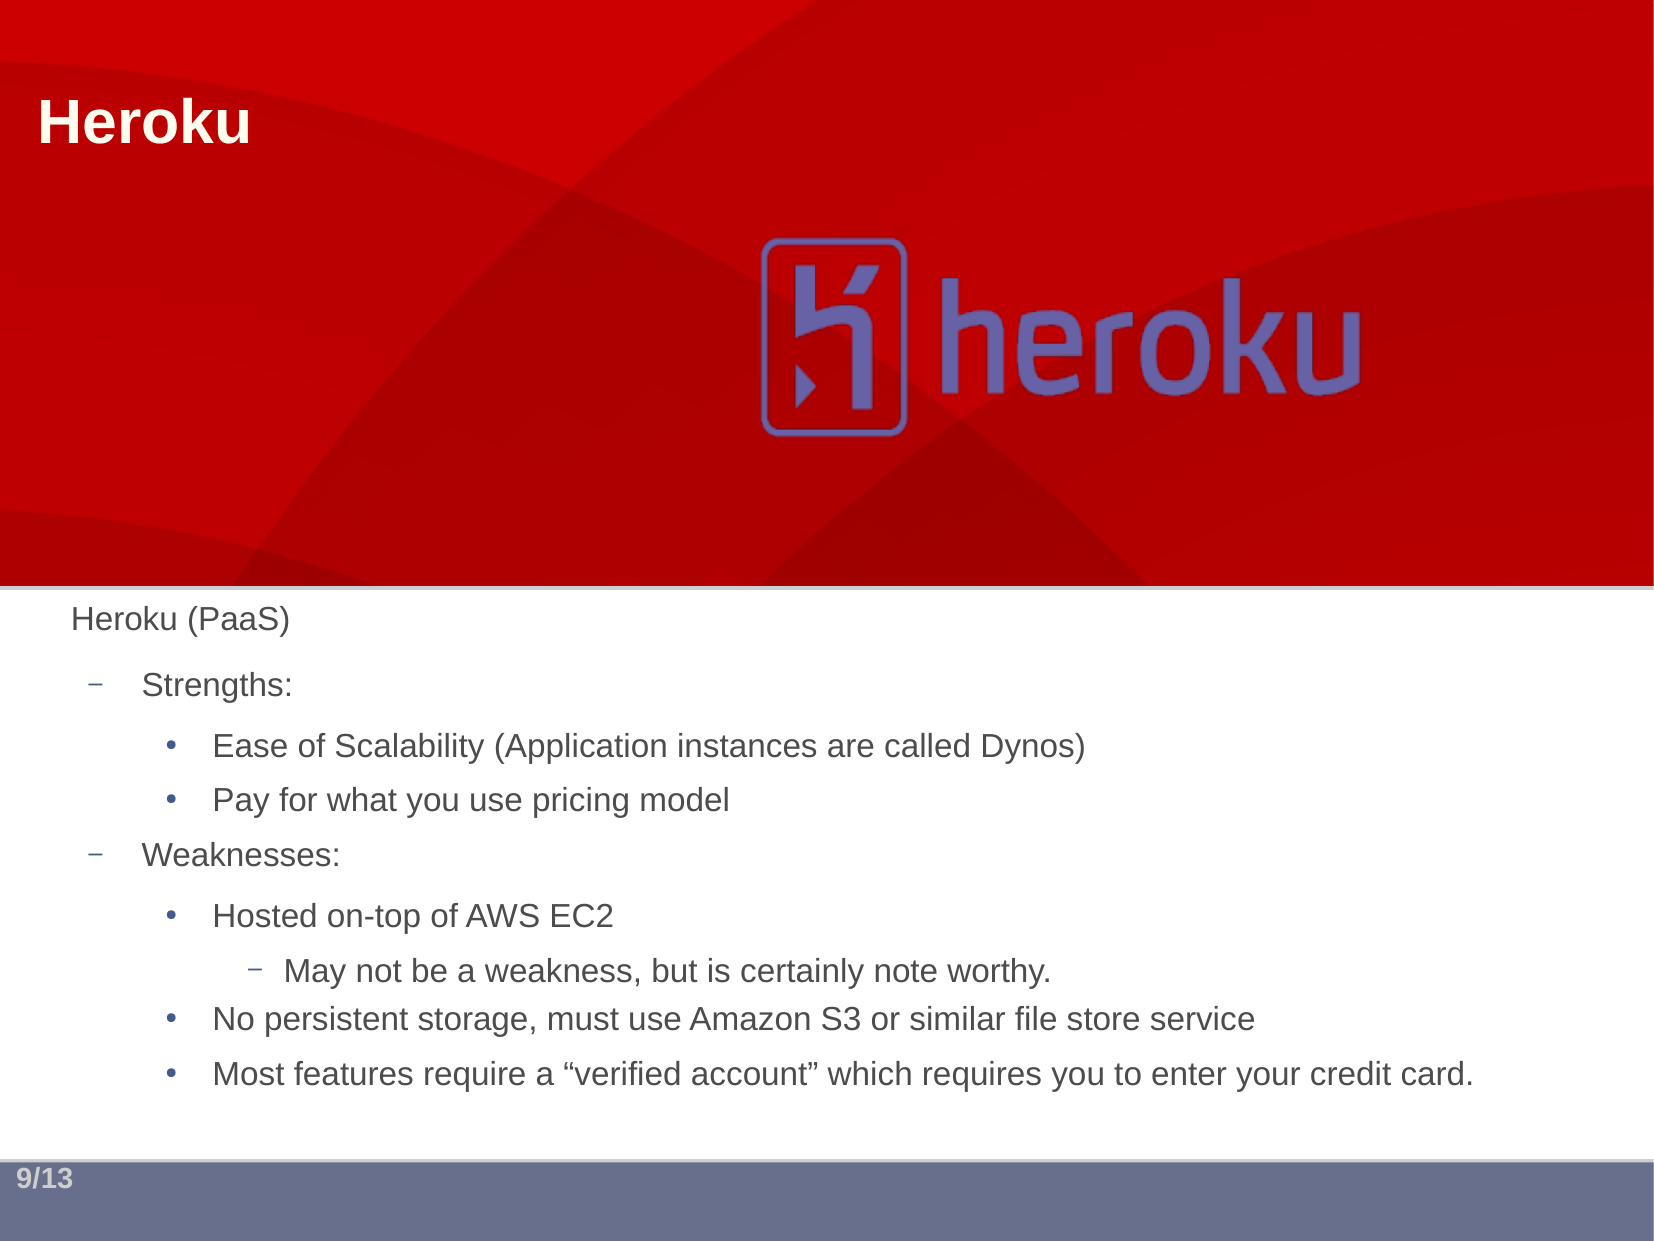

# Heroku
Heroku (PaaS)
Strengths:
Ease of Scalability (Application instances are called Dynos)
Pay for what you use pricing model
Weaknesses:
Hosted on-top of AWS EC2
May not be a weakness, but is certainly note worthy.
No persistent storage, must use Amazon S3 or similar file store service
Most features require a “verified account” which requires you to enter your credit card.
9